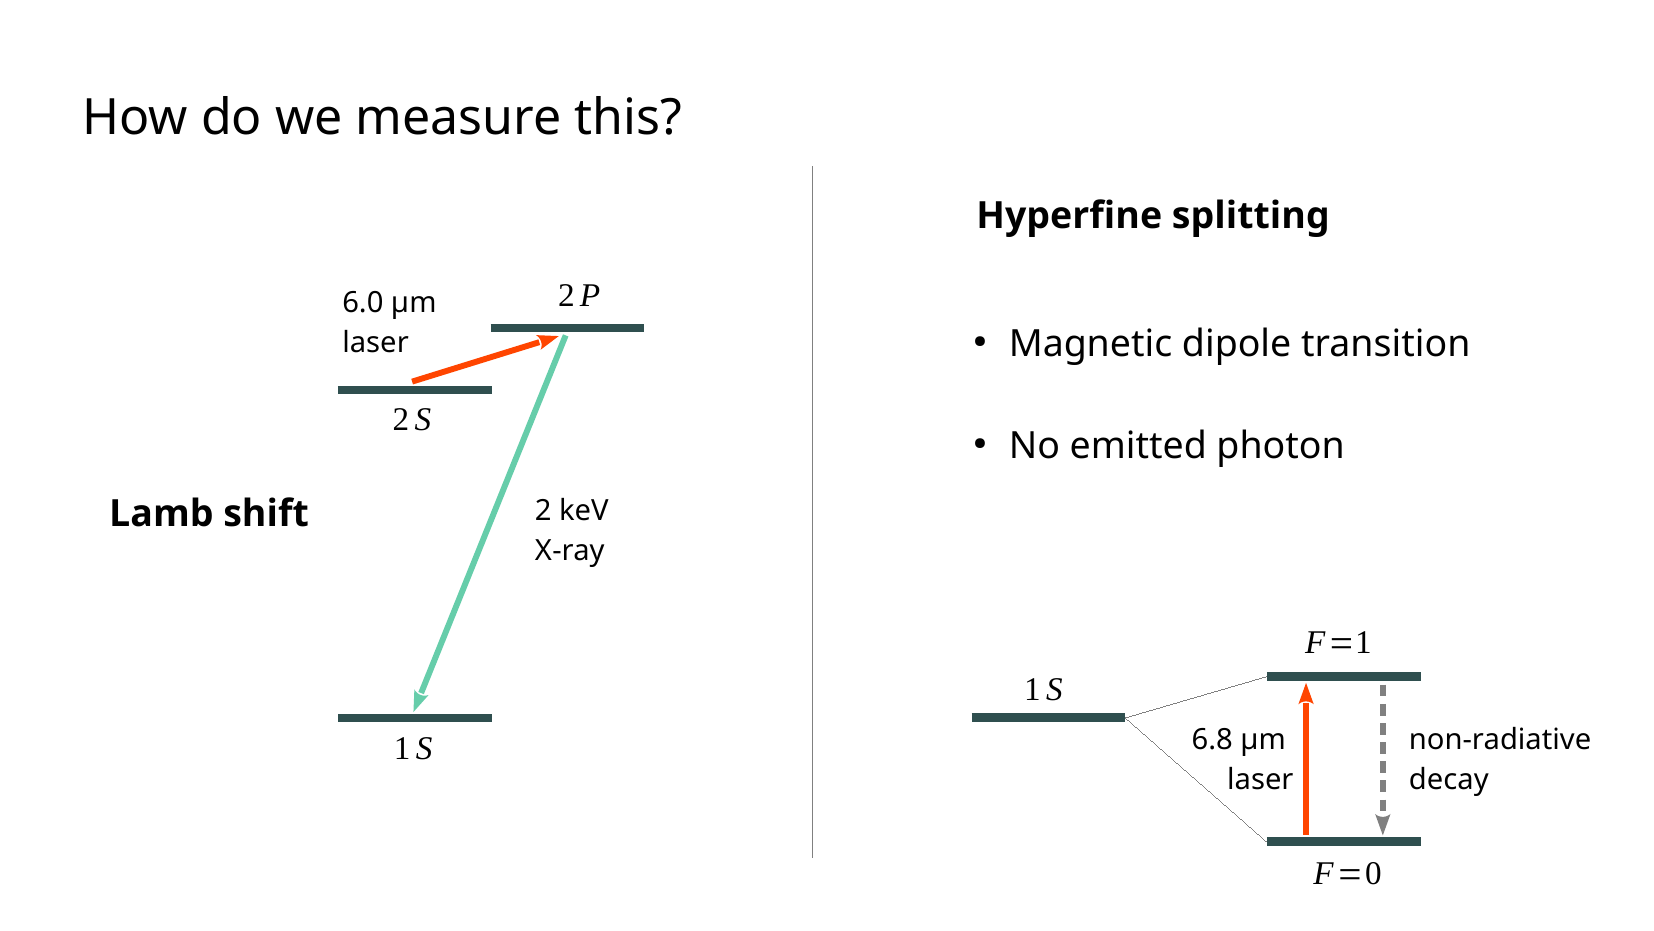

# How do we measure this?
Hyperfine splitting
Magnetic dipole transition
No emitted photon
6.8 µm
laser
non-radiative
decay
6.0 µm
laser
Lamb shift
2 keV
X-ray